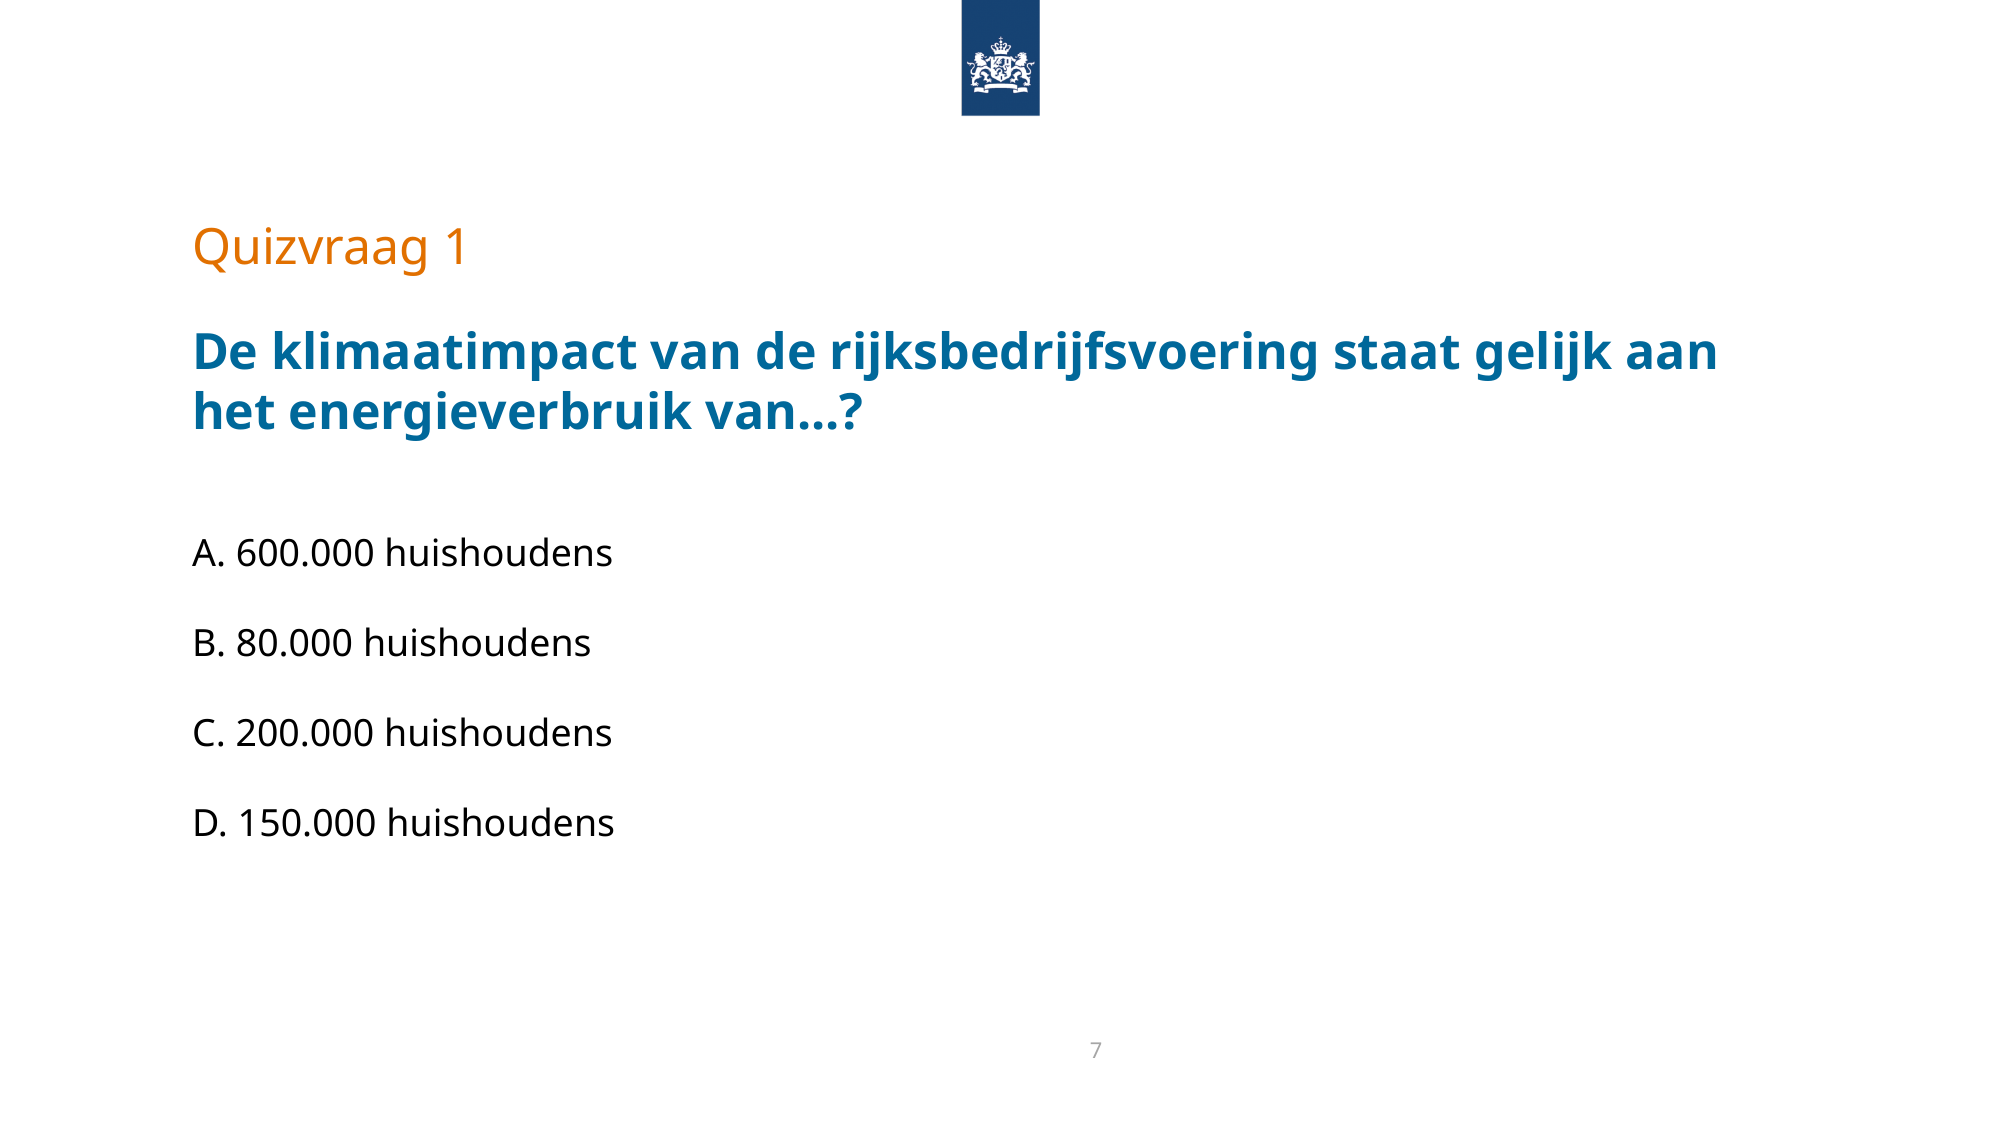

Quizvraag 1
De klimaatimpact van de rijksbedrijfsvoering staat gelijk aan het energieverbruik van...?
A. 600.000 huishoudens
B. 80.000 huishoudens
C. 200.000 huishoudens
D. 150.000 huishoudens